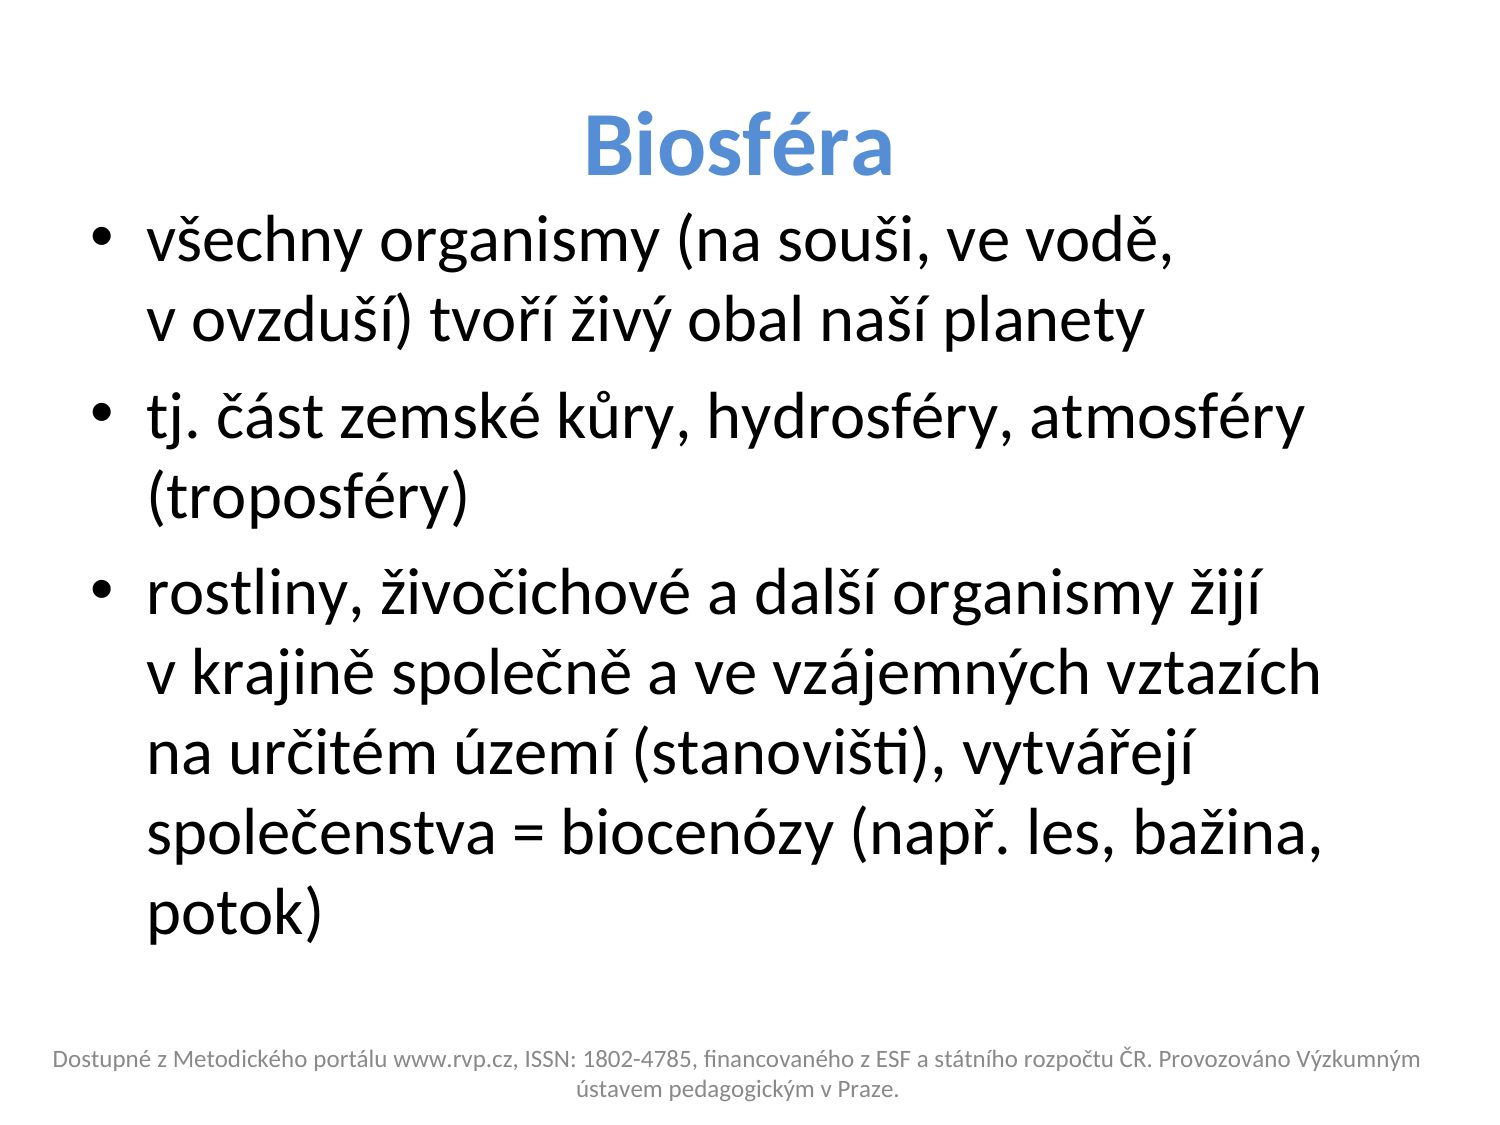

# Biosféra
všechny organismy (na souši, ve vodě,
v ovzduší) tvoří živý obal naší planety
tj. část zemské kůry, hydrosféry, atmosféry (troposféry)
rostliny, živočichové a další organismy žijí
v krajině společně a ve vzájemných vztazích
na určitém území (stanovišti), vytvářejí společenstva = biocenózy (např. les, bažina, potok)
Dostupné z Metodického portálu www.rvp.cz, ISSN: 1802-4785, financovaného z ESF a státního rozpočtu ČR. Provozováno Výzkumným ústavem pedagogickým v Praze.